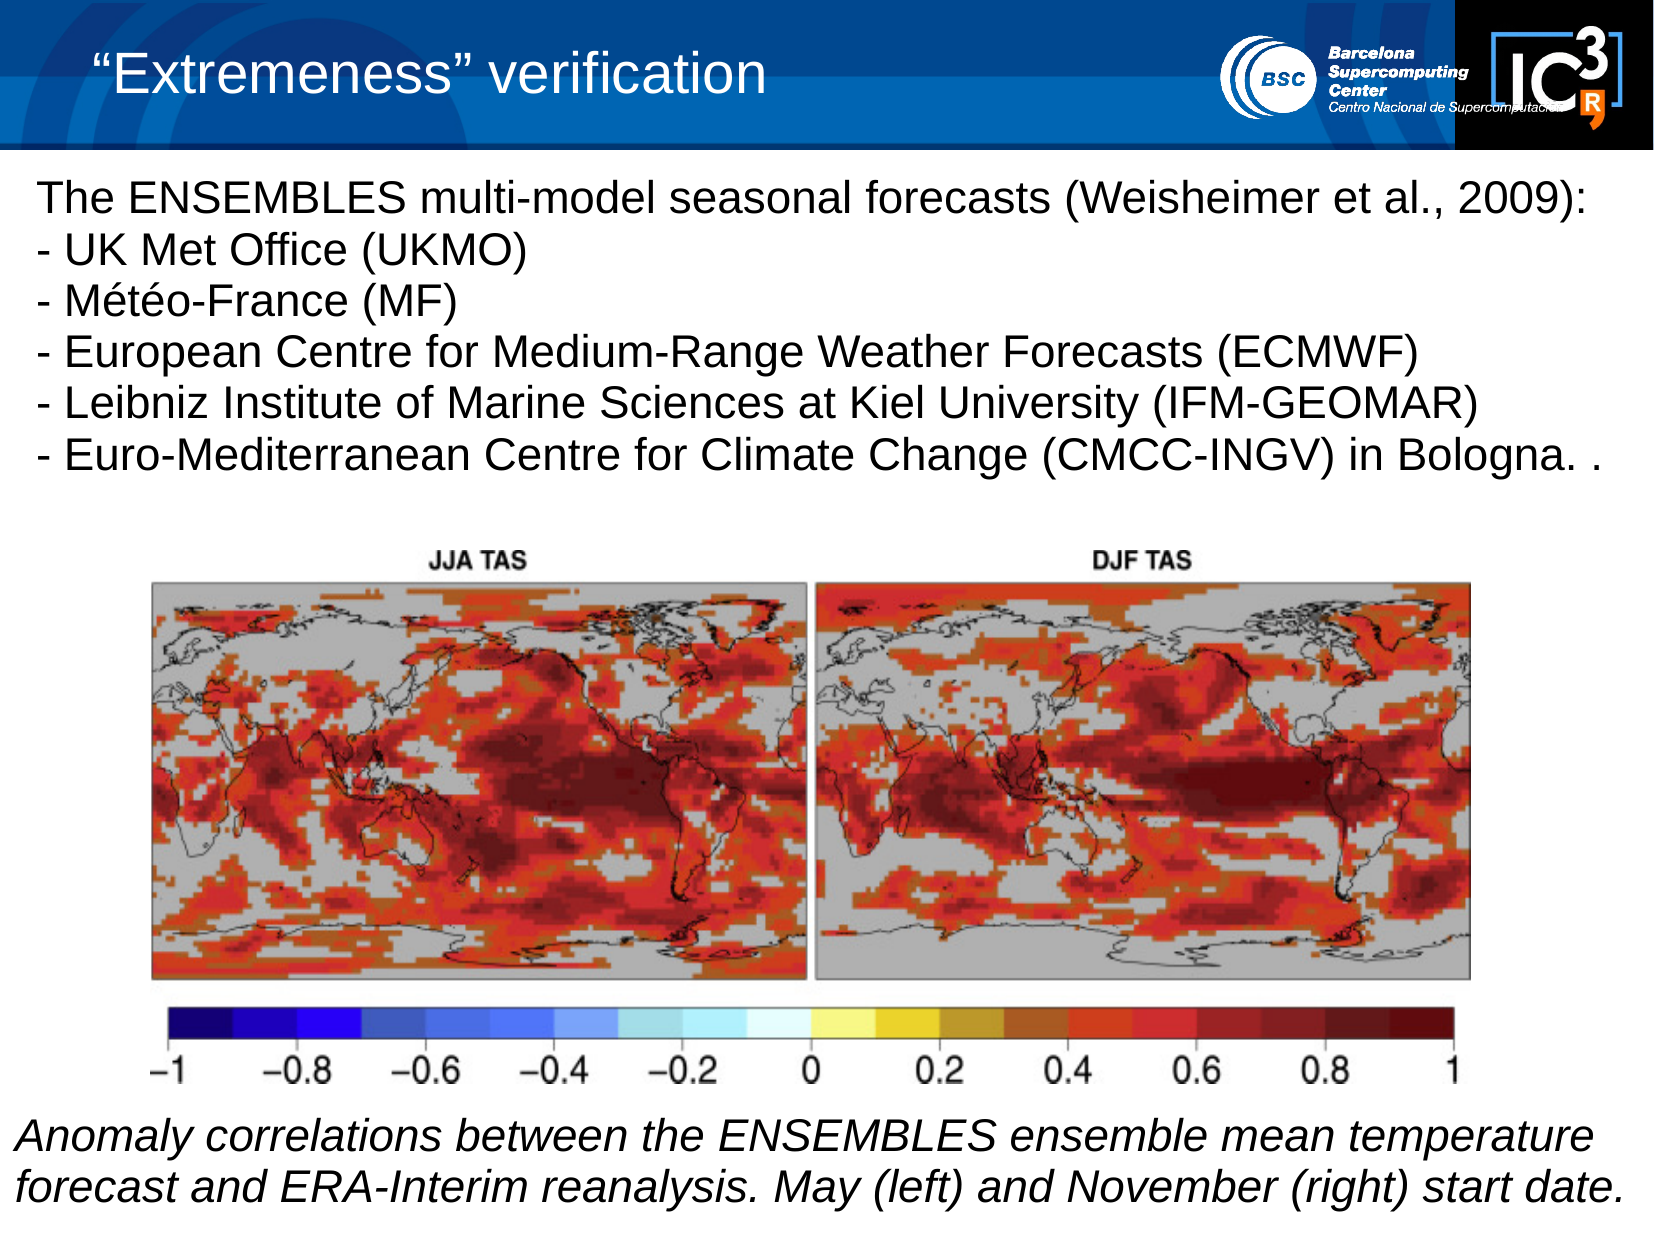

“Extremeness” verification
The ENSEMBLES multi-model seasonal forecasts (Weisheimer et al., 2009):
- UK Met Office (UKMO)
- Météo-France (MF)
- European Centre for Medium-Range Weather Forecasts (ECMWF)
- Leibniz Institute of Marine Sciences at Kiel University (IFM-GEOMAR)
- Euro-Mediterranean Centre for Climate Change (CMCC-INGV) in Bologna. .
Anomaly correlations between the ENSEMBLES ensemble mean temperature forecast and ERA-Interim reanalysis. May (left) and November (right) start date.